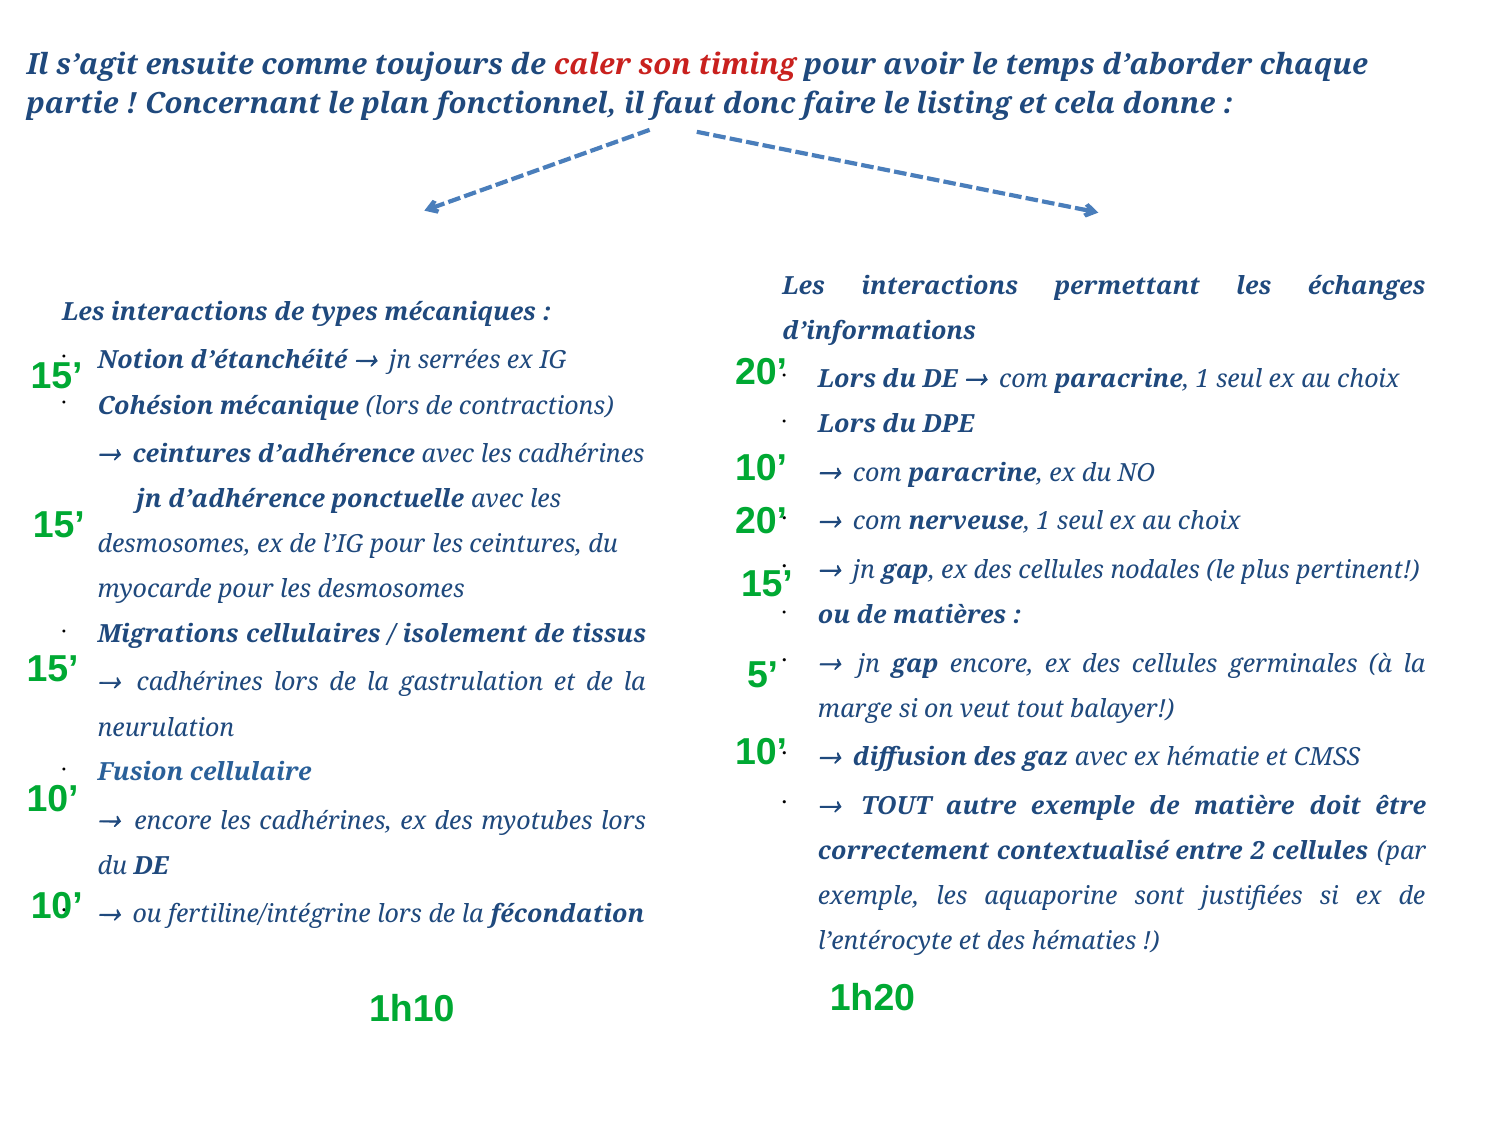

Il s’agit ensuite comme toujours de caler son timing pour avoir le temps d’aborder chaque partie ! Concernant le plan fonctionnel, il faut donc faire le listing et cela donne :
Les interactions permettant les échanges d’informations
Lors du DE   com paracrine, 1 seul ex au choix
Lors du DPE
  com paracrine, ex du NO
  com nerveuse, 1 seul ex au choix
  jn gap, ex des cellules nodales (le plus pertinent!)
ou de matières :
  jn gap encore, ex des cellules germinales (à la marge si on veut tout balayer!)
  diffusion des gaz avec ex hématie et CMSS
  TOUT autre exemple de matière doit être correctement contextualisé entre 2 cellules (par exemple, les aquaporine sont justifiées si ex de l’entérocyte et des hématies !)
Les interactions de types mécaniques :
Notion d’étanchéité   jn serrées ex IG
Cohésion mécanique (lors de contractions)   ceintures d’adhérence avec les cadhérines jn d’adhérence ponctuelle avec les desmosomes, ex de l’IG pour les ceintures, du myocarde pour les desmosomes
Migrations cellulaires / isolement de tissus   cadhérines lors de la gastrulation et de la neurulation
Fusion cellulaire
  encore les cadhérines, ex des myotubes lors du DE
  ou fertiline/intégrine lors de la fécondation
20’
15’
10’
20’
15’
15’
15’
5’
10’
10’
10’
1h20
1h10